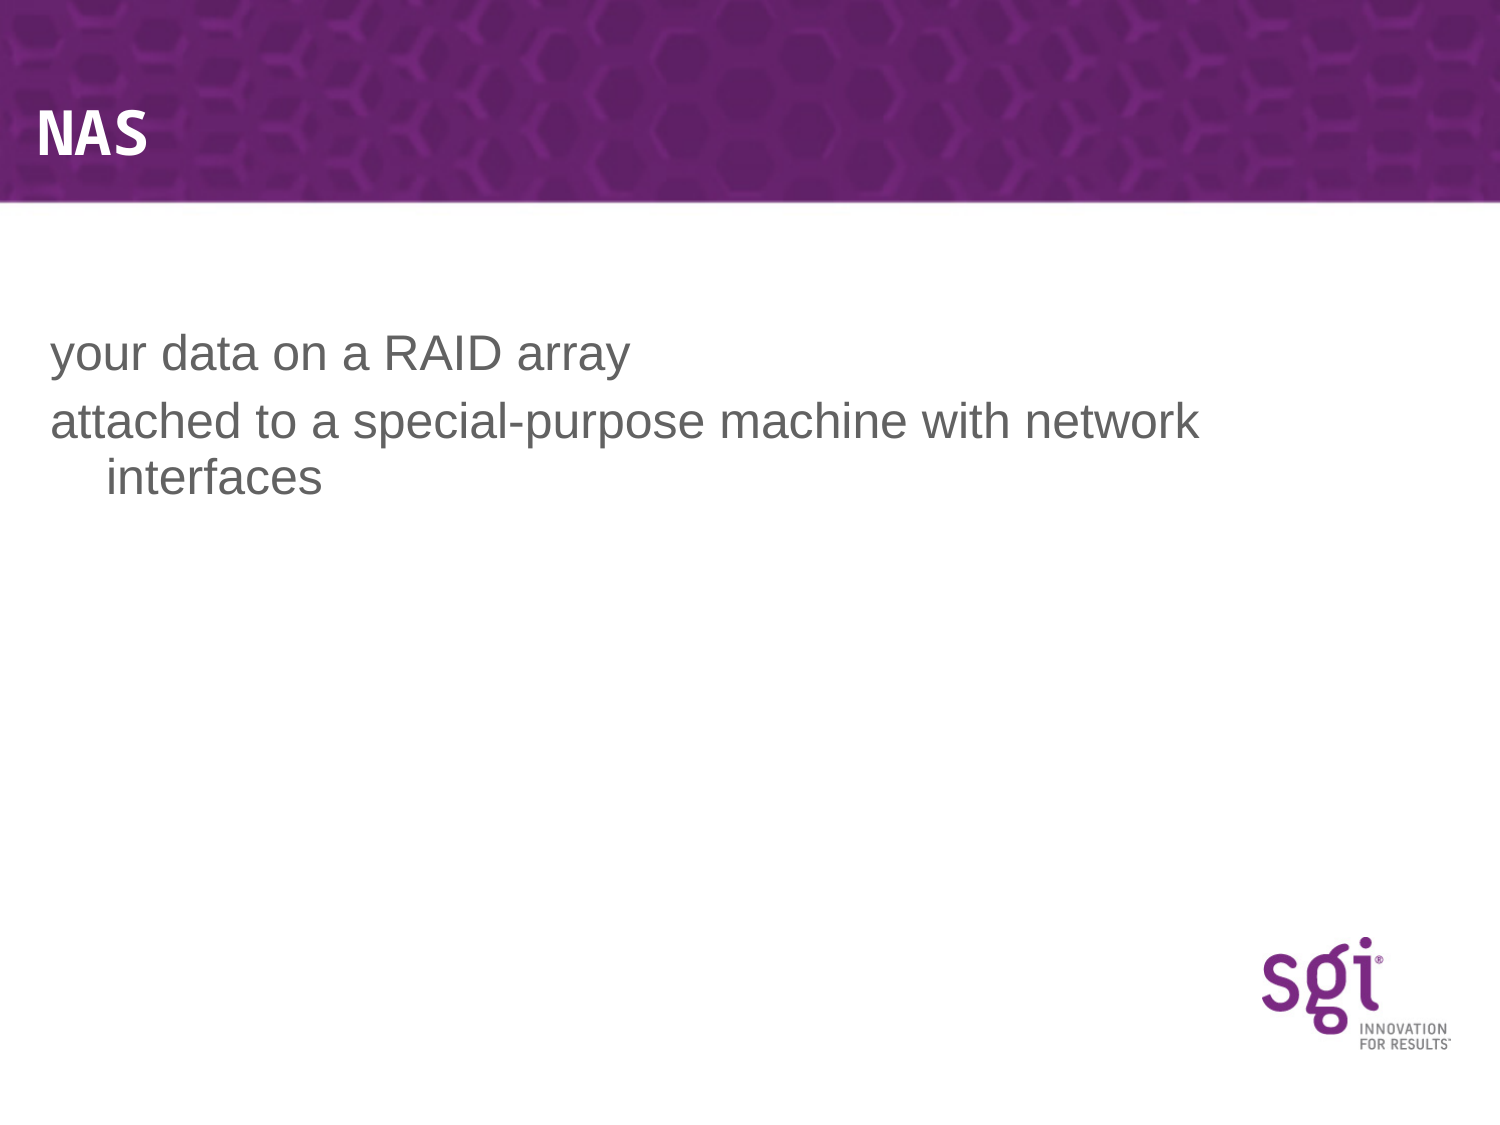

# NAS
your data on a RAID array
attached to a special-purpose machine with network interfaces